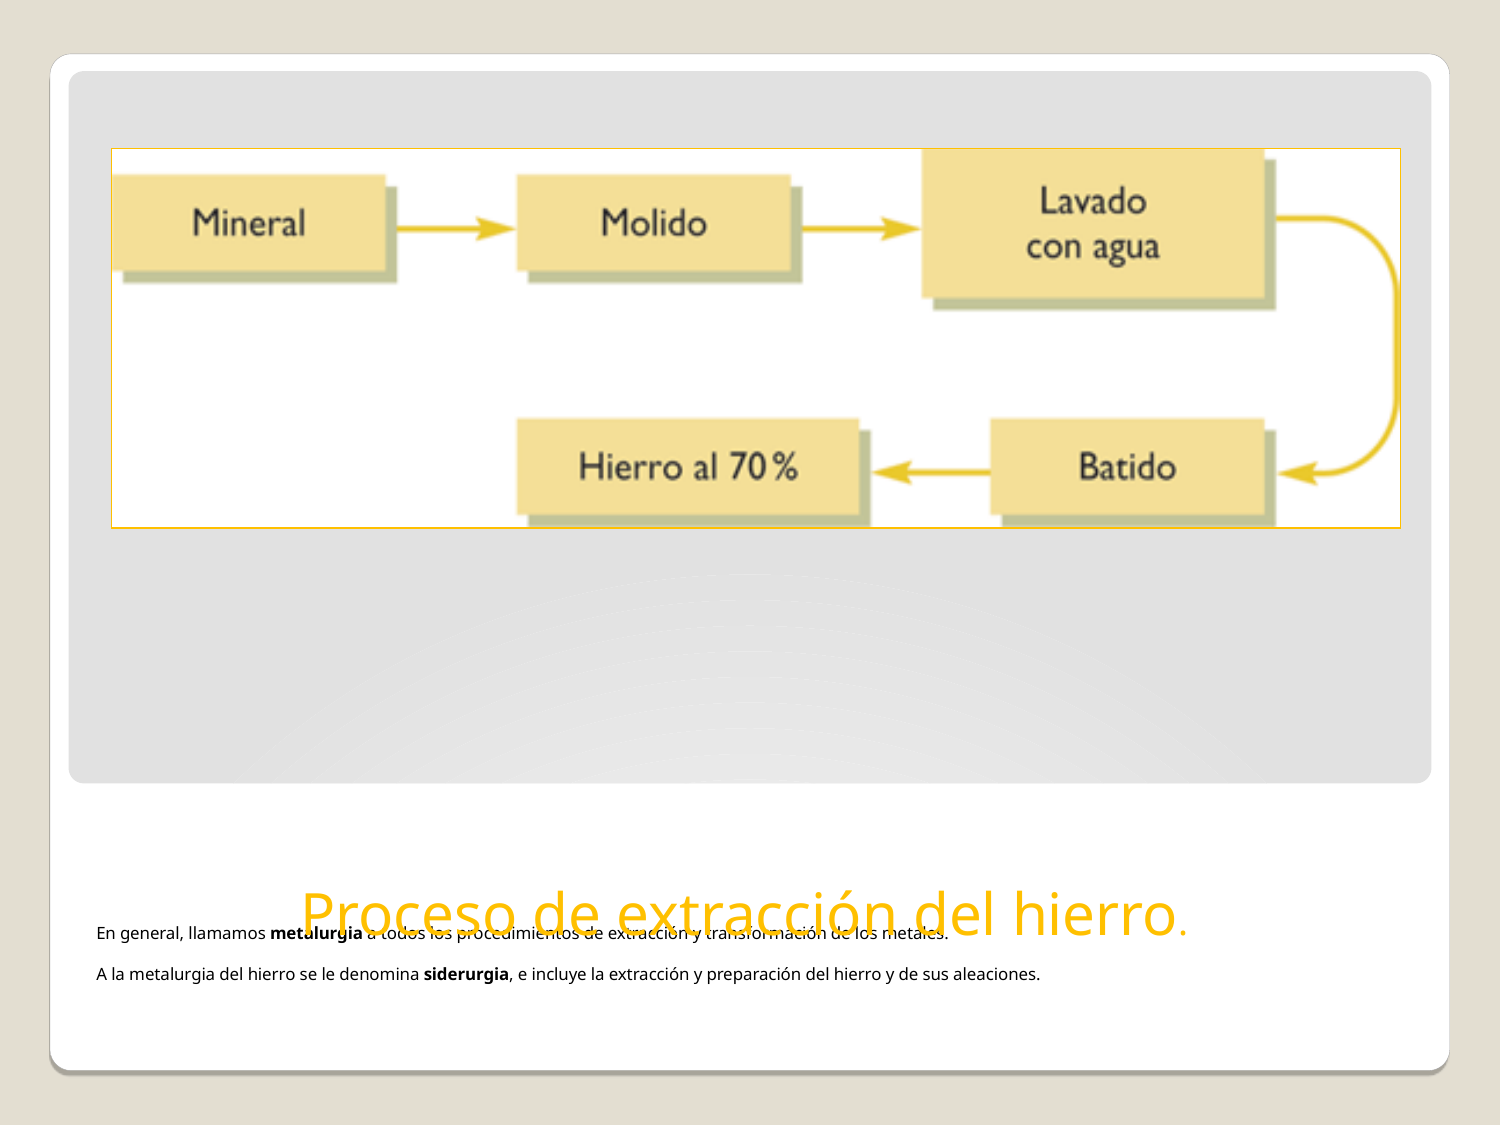

#
Proceso de extracción del hierro.
En general, llamamos metalurgia a todos los procedimientos de extracción y transformación de los metales.
A la metalurgia del hierro se le denomina siderurgia, e incluye la extracción y preparación del hierro y de sus aleaciones.